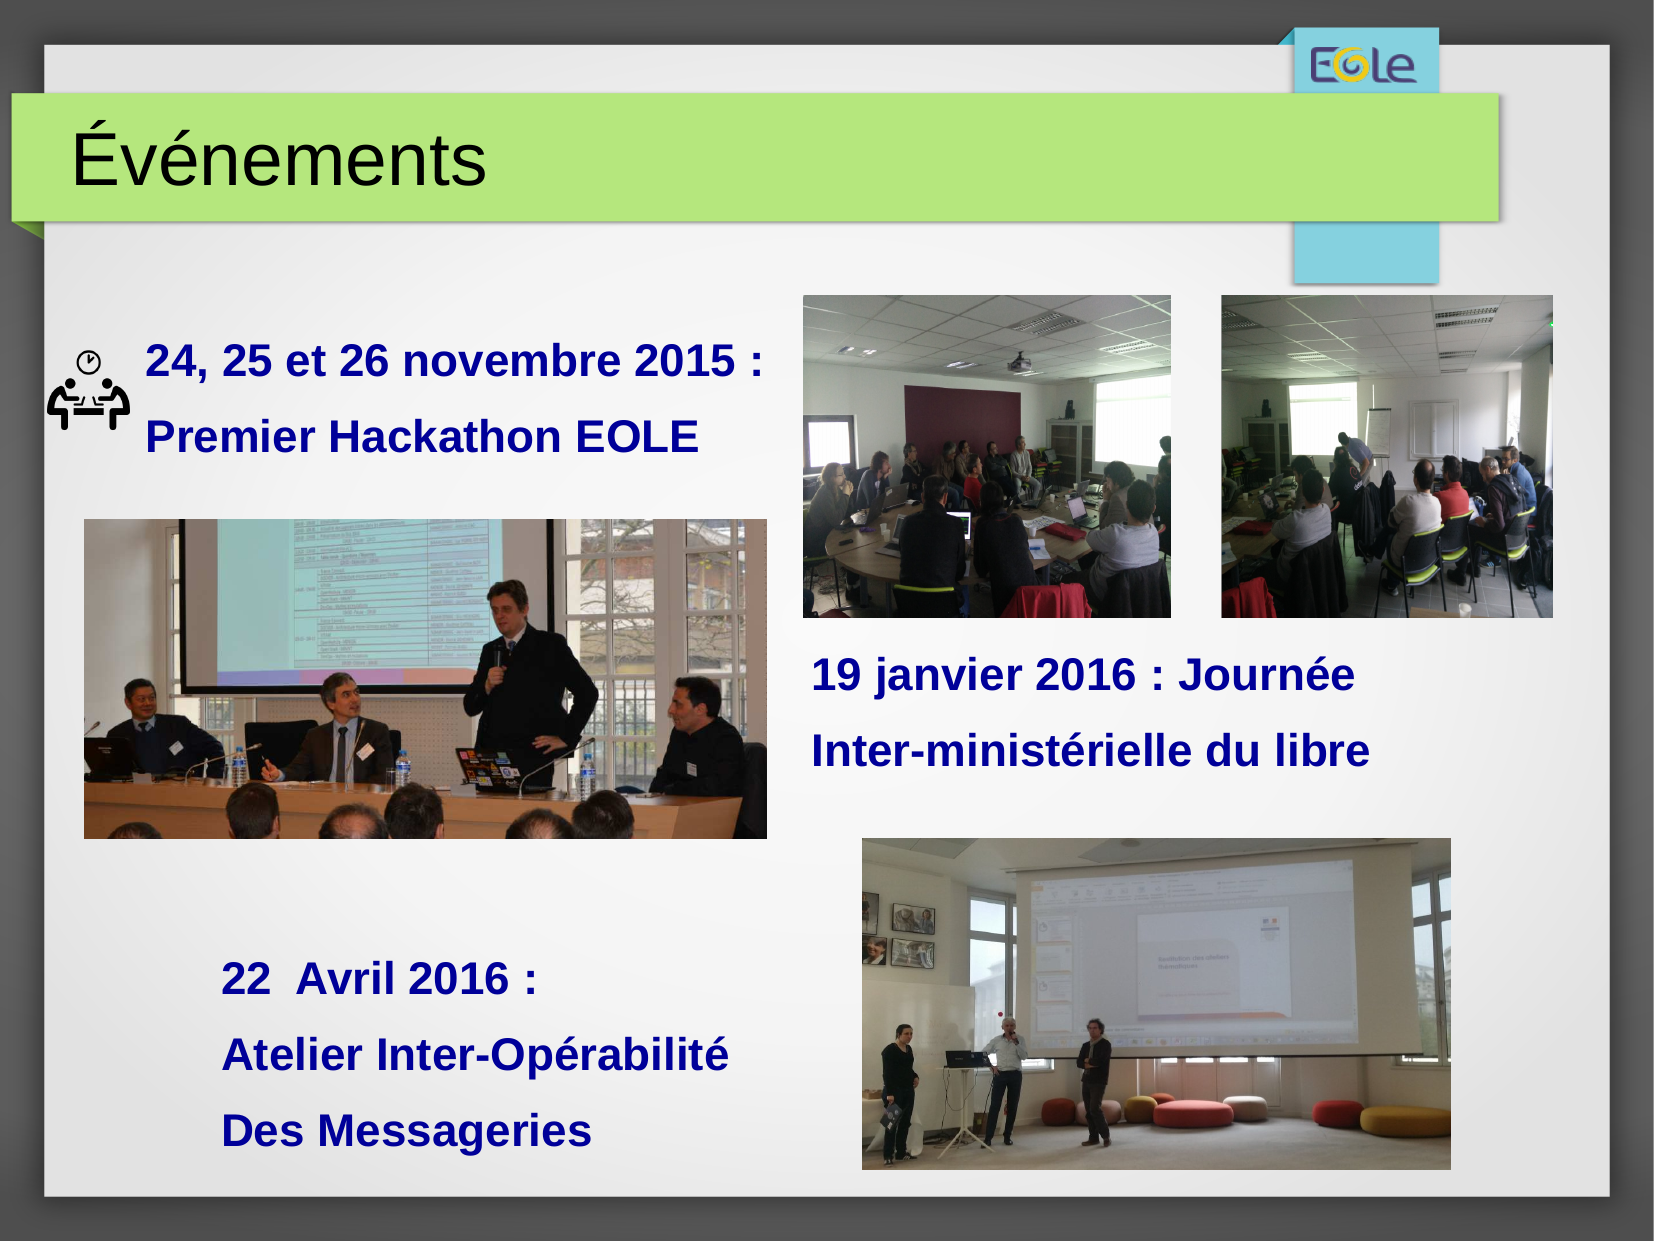

# Événements
 24, 25 et 26 novembre 2015 :
 Premier Hackathon EOLE
								19 janvier 2016 : Journée
 								Inter-ministérielle du libre
22 Avril 2016 :
Atelier Inter-Opérabilité
Des Messageries